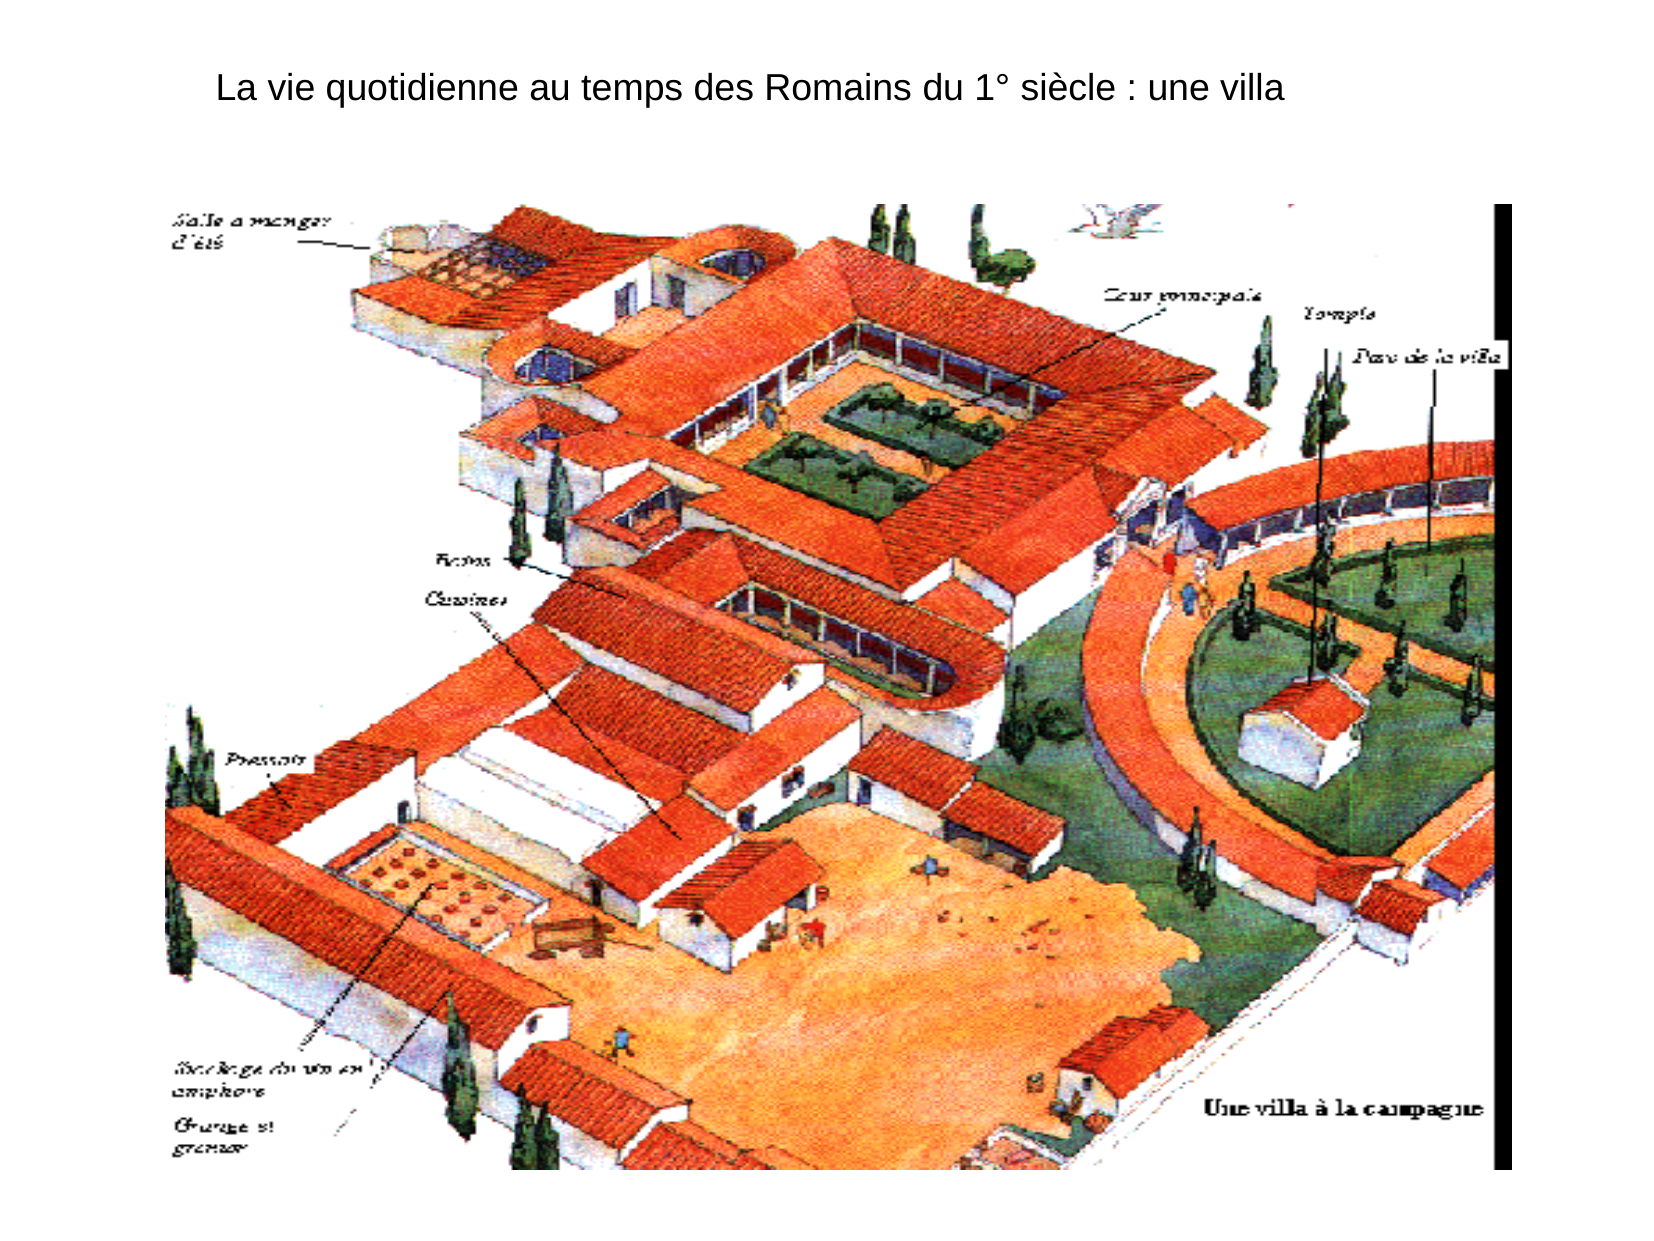

La vie quotidienne au temps des Romains du 1° siècle : une villa